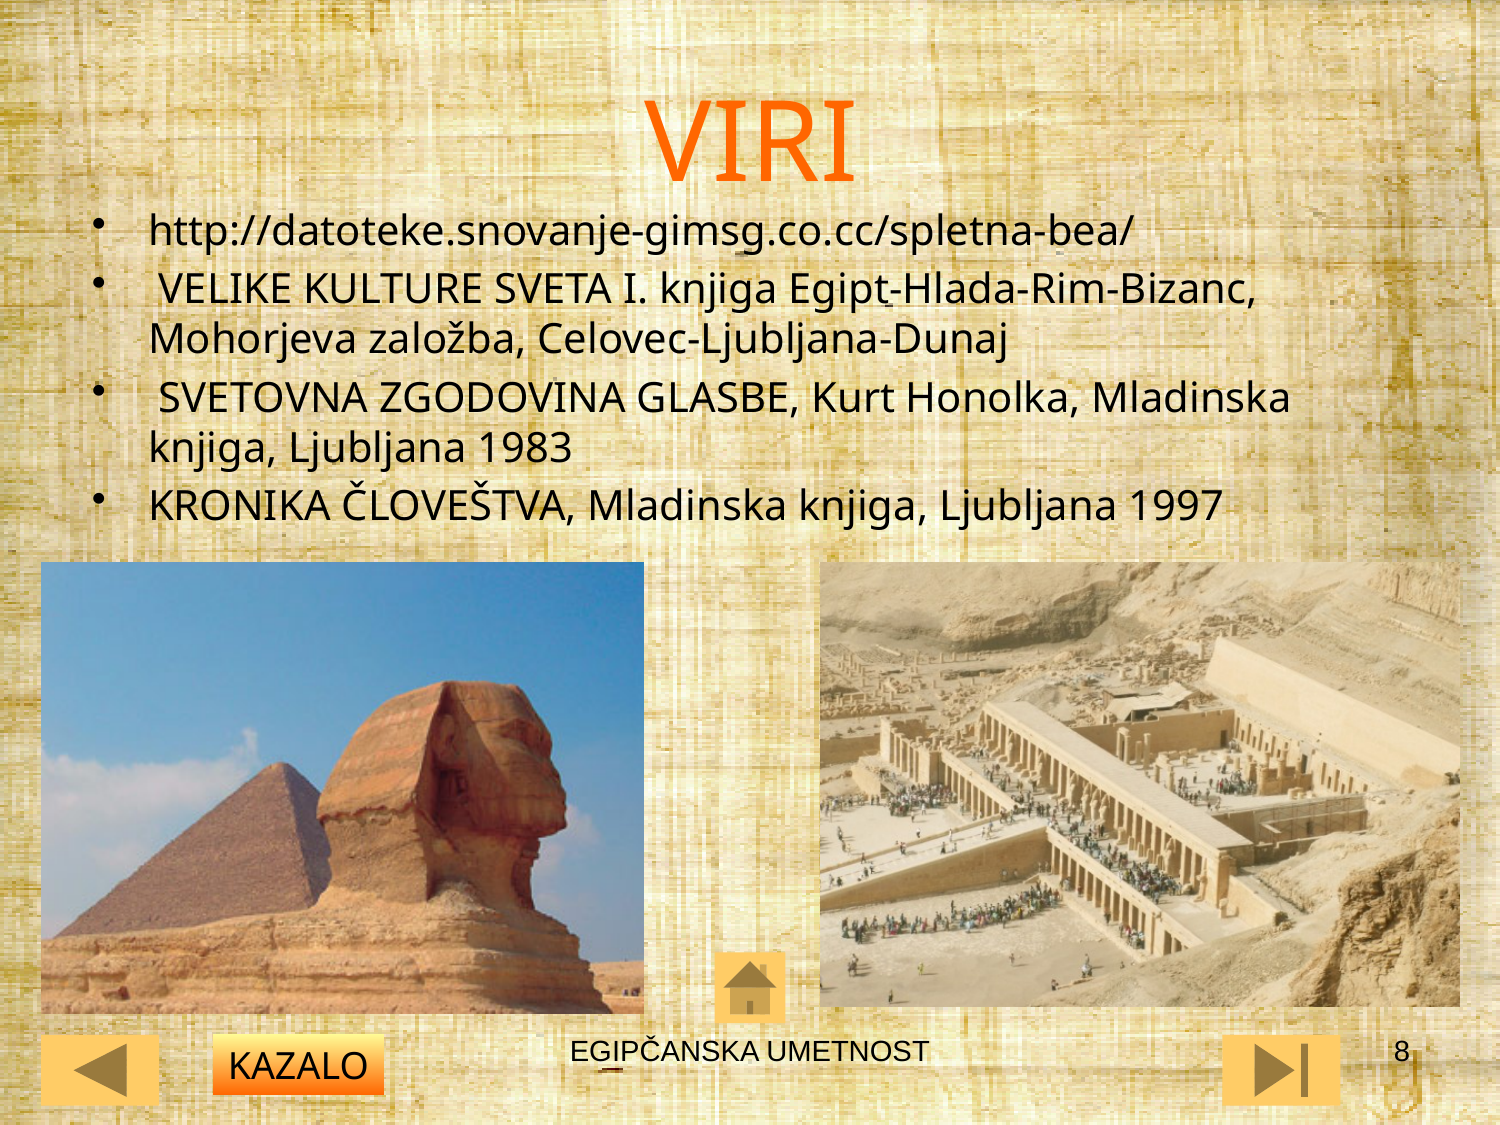

# VIRI
http://datoteke.snovanje-gimsg.co.cc/spletna-bea/
 VELIKE KULTURE SVETA I. knjiga Egipt-Hlada-Rim-Bizanc, Mohorjeva založba, Celovec-Ljubljana-Dunaj
 SVETOVNA ZGODOVINA GLASBE, Kurt Honolka, Mladinska knjiga, Ljubljana 1983
KRONIKA ČLOVEŠTVA, Mladinska knjiga, Ljubljana 1997
EGIPČANSKA UMETNOST
KAZALO